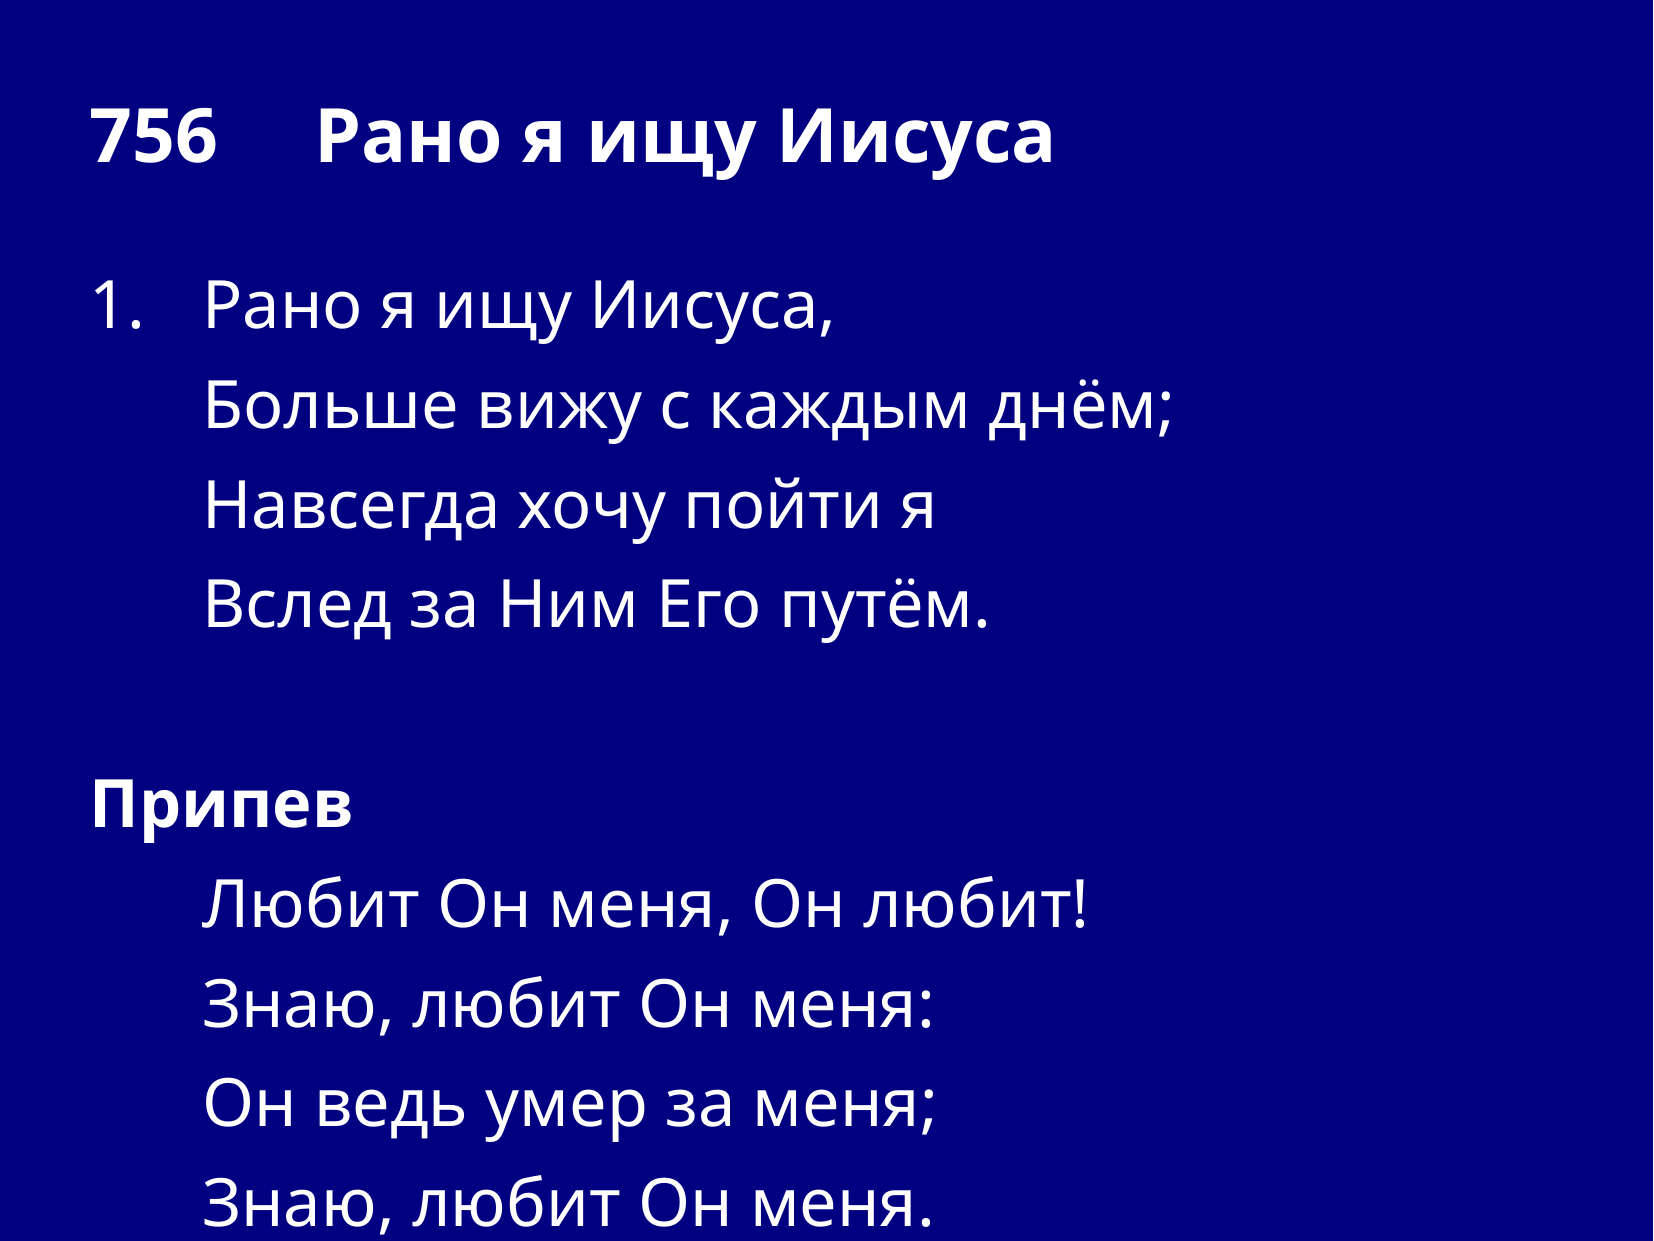

756	Рано я ищу Иисуса
1.	Рано я ищу Иисуса,
	Больше вижу с каждым днём;
	Навсегда хочу пойти я
	Вслед за Ним Его путём.
Припев
	Любит Он меня, Он любит!
	Знаю, любит Он меня:
	Он ведь умер за меня;
	Знаю, любит Он меня.